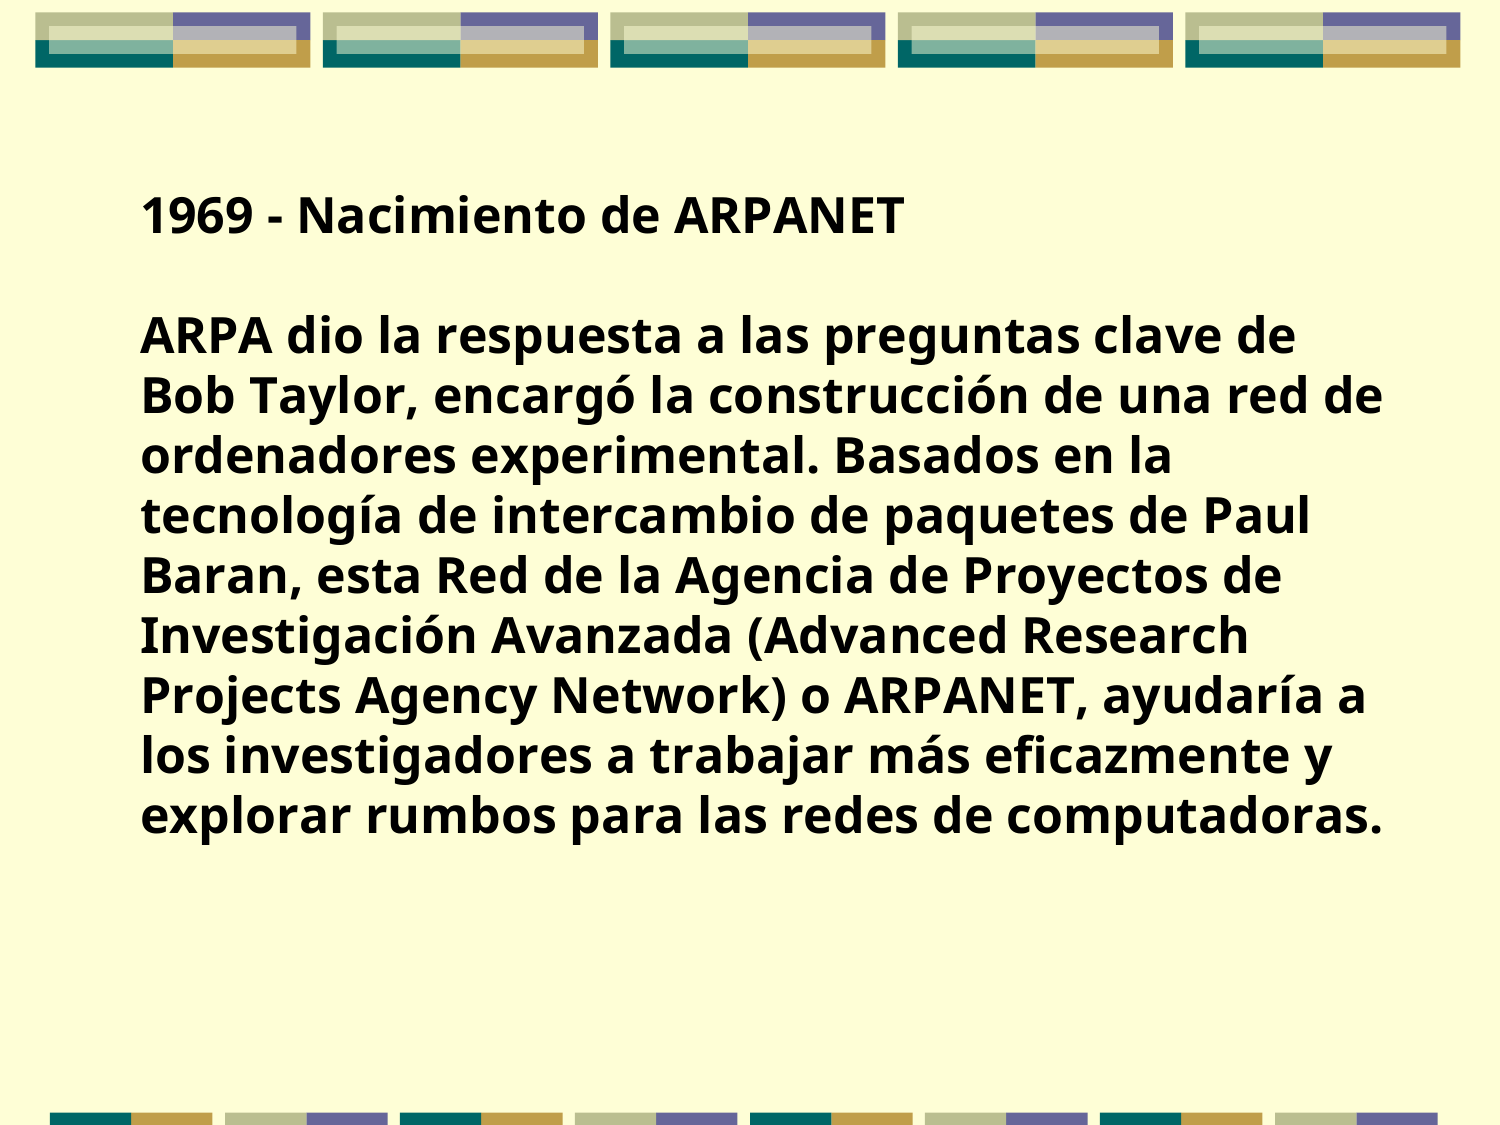

# 1969 - Nacimiento de ARPANET ARPA dio la respuesta a las preguntas clave de Bob Taylor, encargó la construcción de una red de ordenadores experimental. Basados en la tecnología de intercambio de paquetes de Paul Baran, esta Red de la Agencia de Proyectos de Investigación Avanzada (Advanced Research Projects Agency Network) o ARPANET, ayudaría a los investigadores a trabajar más eficazmente y explorar rumbos para las redes de computadoras.